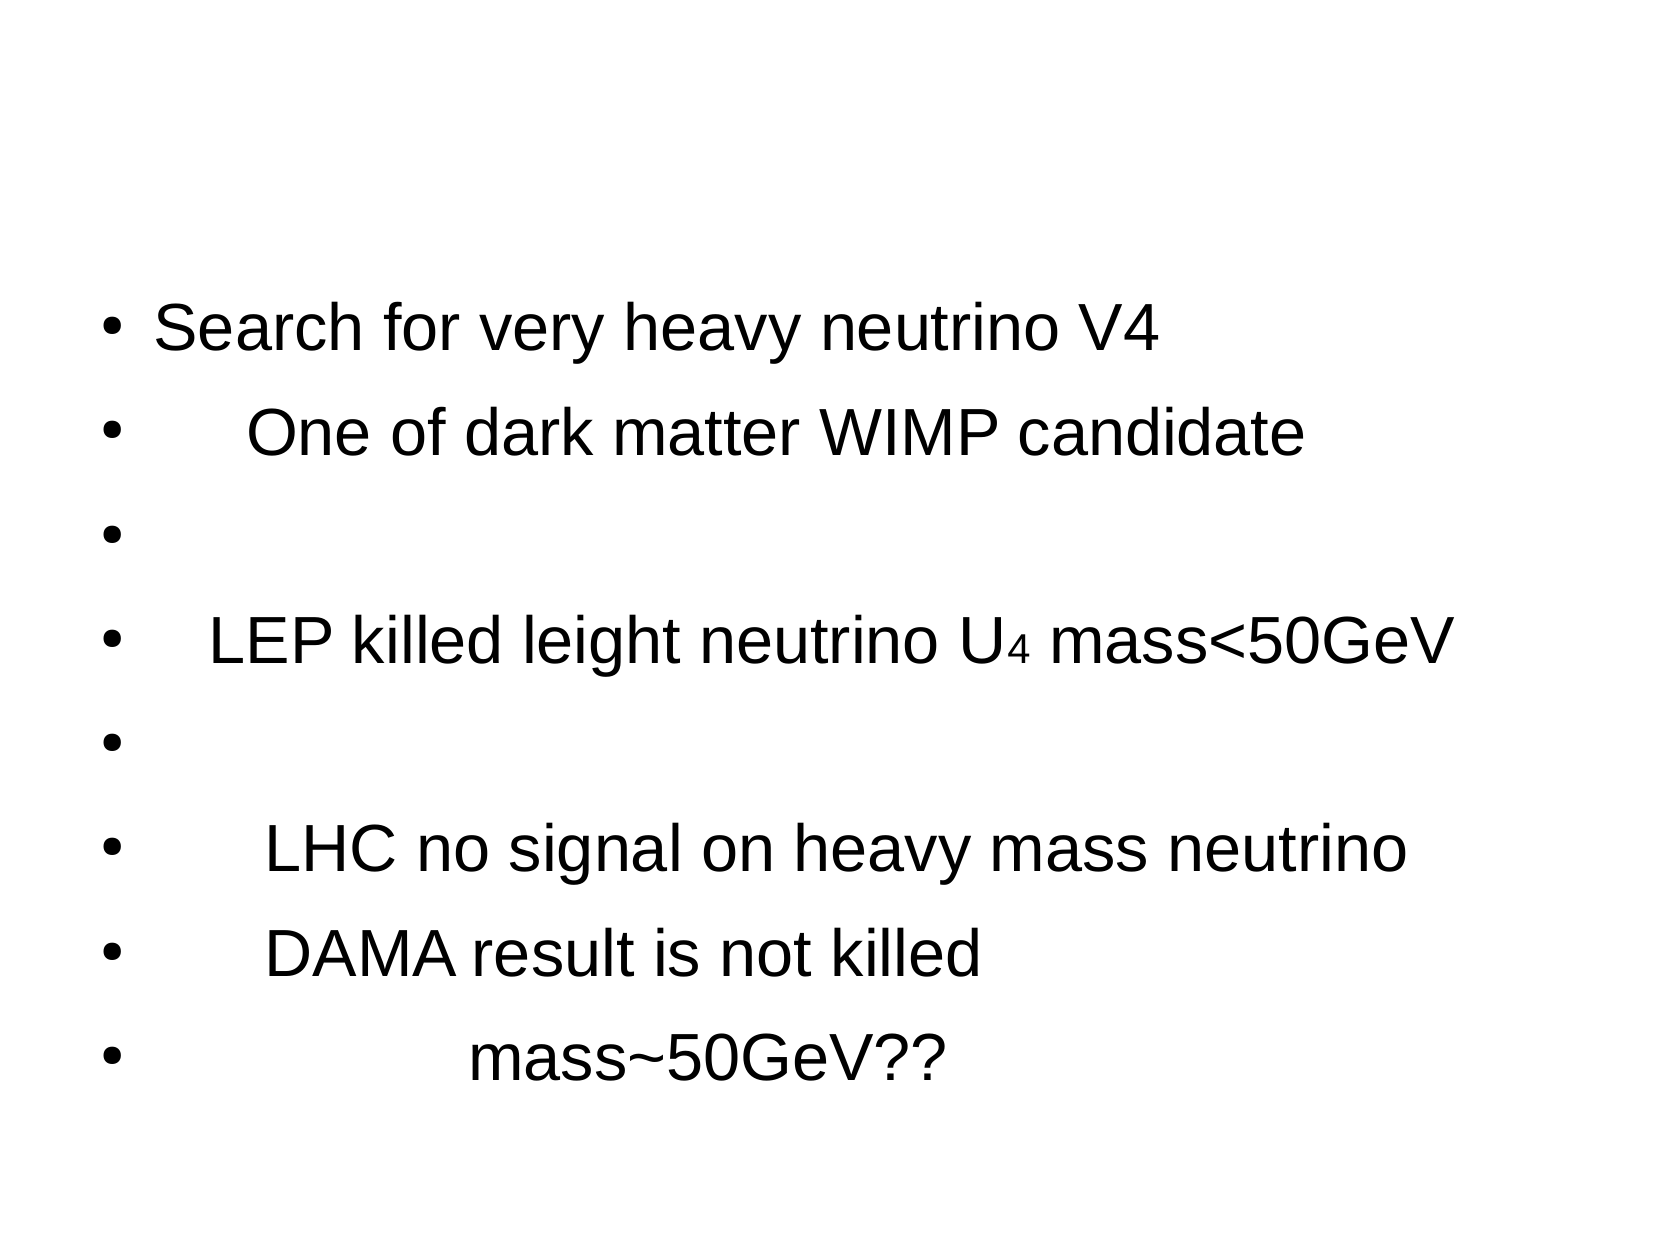

#
Search for very heavy neutrino V4
 One of dark matter WIMP candidate
 LEP killed leight neutrino U4 mass<50GeV
 LHC no signal on heavy mass neutrino
 DAMA result is not killed
 mass~50GeV??